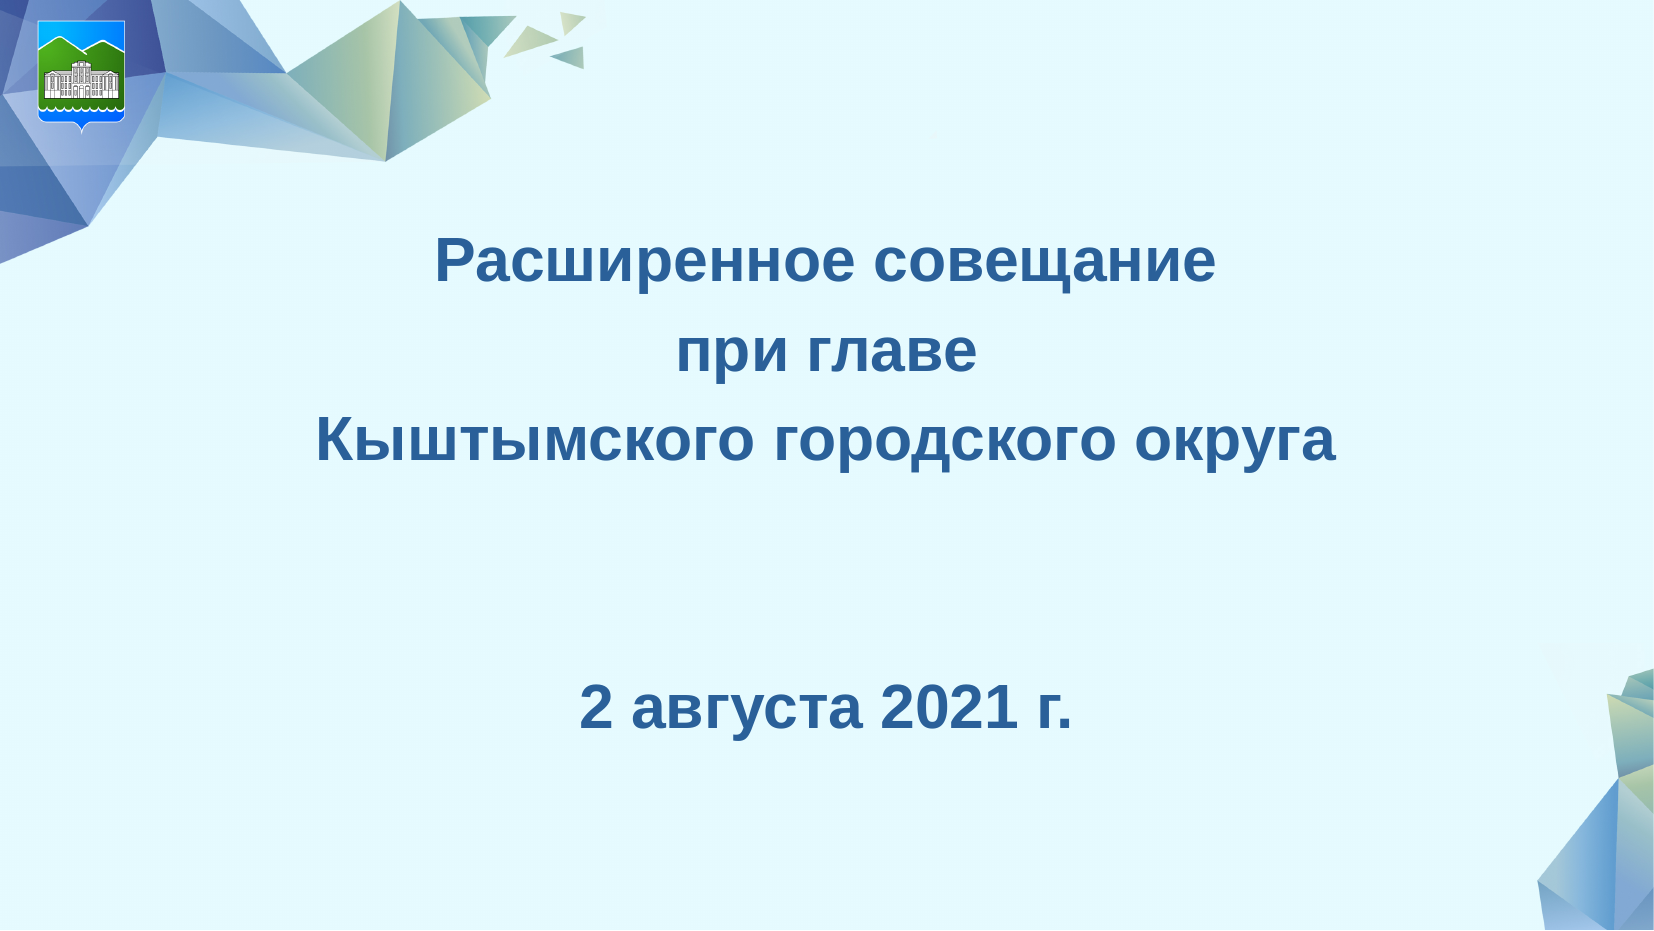

# Расширенное совещание
при главе
Кыштымского городского округа
2 августа 2021 г.